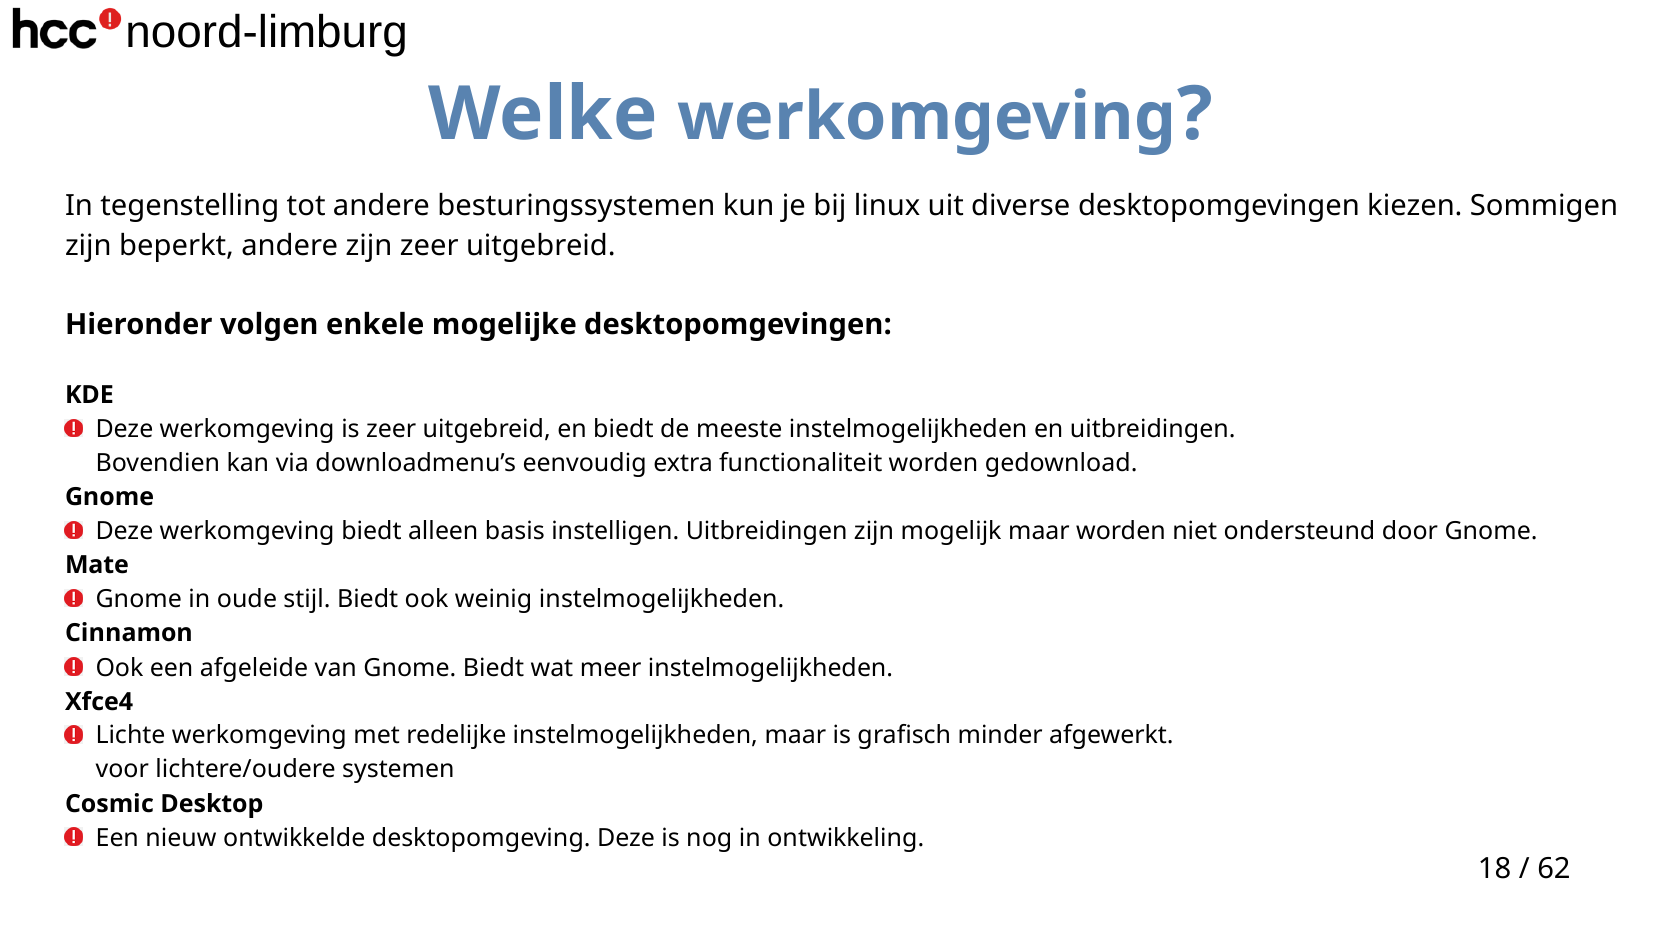

# Welke werkomgeving?
In tegenstelling tot andere besturingssystemen kun je bij linux uit diverse desktopomgevingen kiezen. Sommigen zijn beperkt, andere zijn zeer uitgebreid.
Hieronder volgen enkele mogelijke desktopomgevingen:
KDE
 Deze werkomgeving is zeer uitgebreid, en biedt de meeste instelmogelijkheden en uitbreidingen.
 Bovendien kan via downloadmenu’s eenvoudig extra functionaliteit worden gedownload.
Gnome
 Deze werkomgeving biedt alleen basis instelligen. Uitbreidingen zijn mogelijk maar worden niet ondersteund door Gnome.
Mate
 Gnome in oude stijl. Biedt ook weinig instelmogelijkheden.
Cinnamon
 Ook een afgeleide van Gnome. Biedt wat meer instelmogelijkheden.
Xfce4
 Lichte werkomgeving met redelijke instelmogelijkheden, maar is grafisch minder afgewerkt.
 voor lichtere/oudere systemen
Cosmic Desktop
 Een nieuw ontwikkelde desktopomgeving. Deze is nog in ontwikkeling.
18